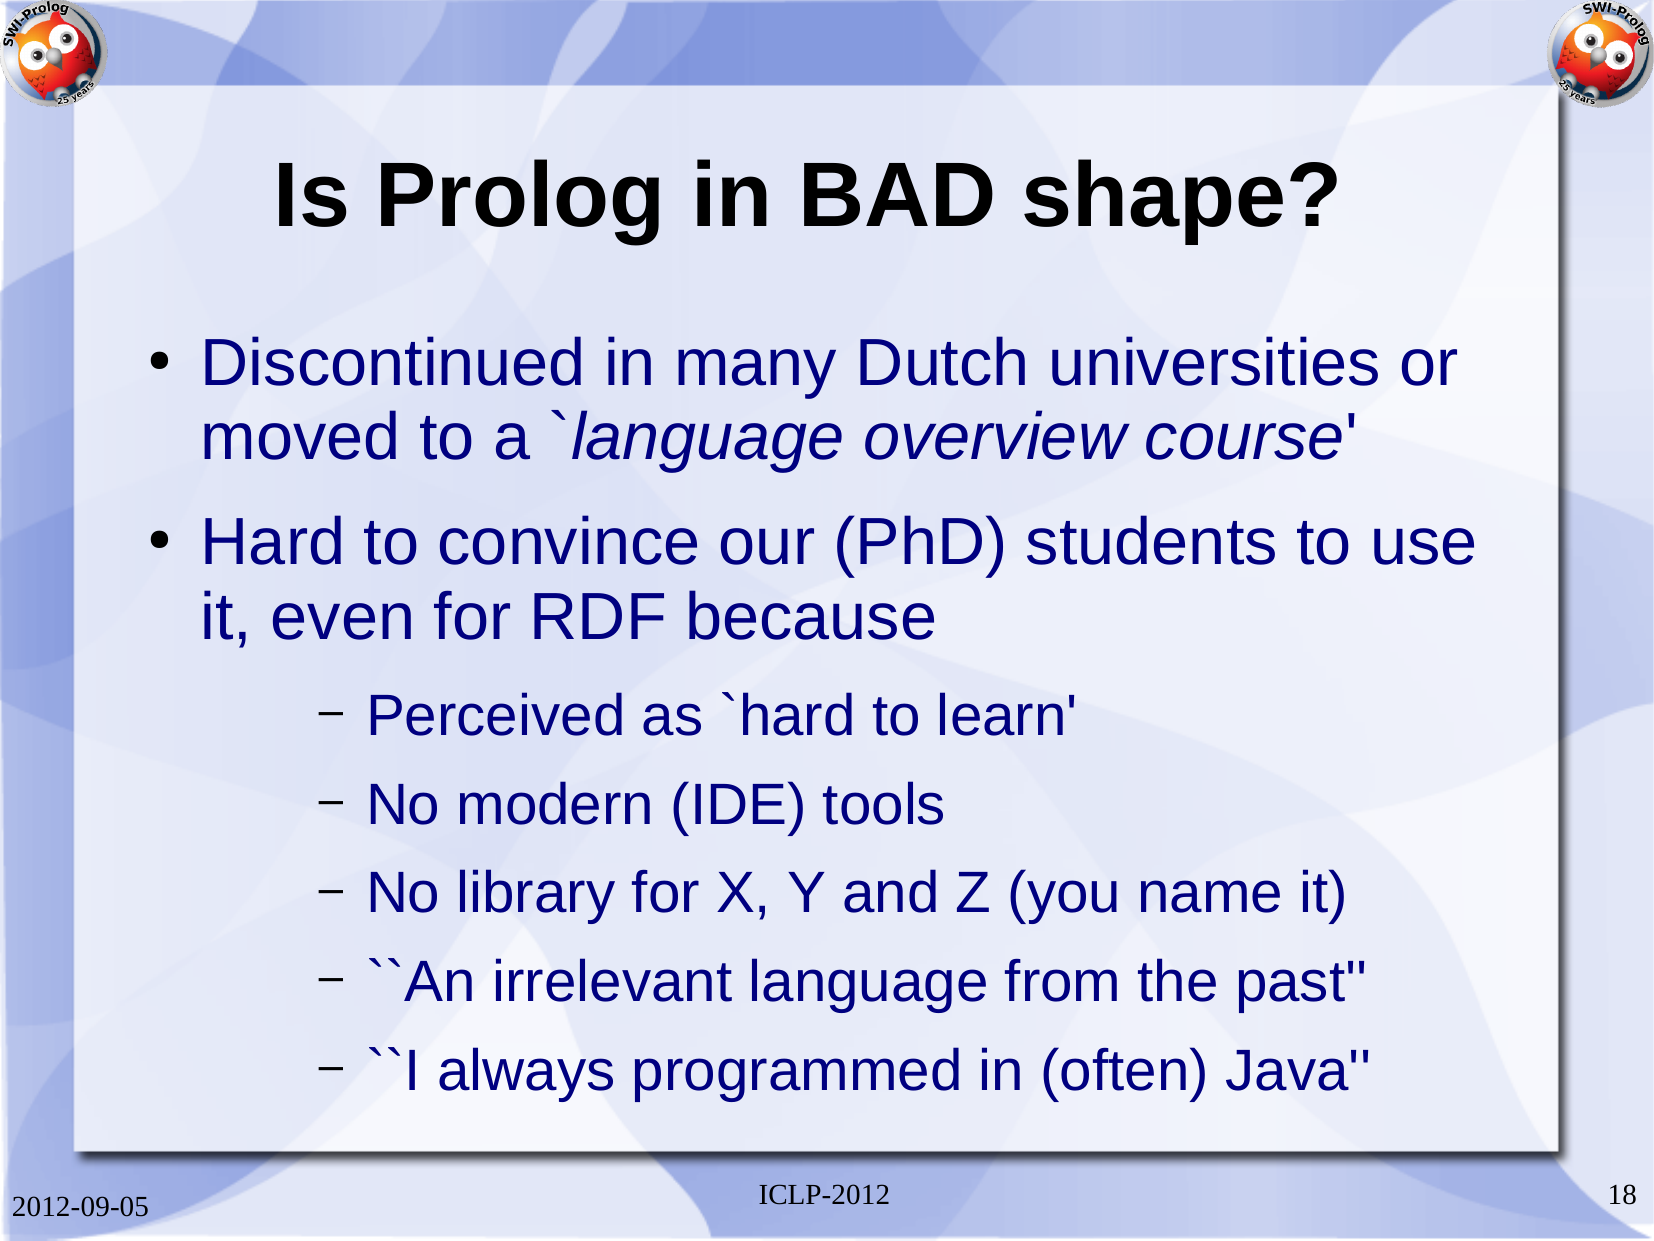

# Is Prolog in BAD shape?
Discontinued in many Dutch universities or moved to a `language overview course'
Hard to convince our (PhD) students to use it, even for RDF because
Perceived as `hard to learn'
No modern (IDE) tools
No library for X, Y and Z (you name it)
``An irrelevant language from the past''
``I always programmed in (often) Java''
ICLP-2012
18
2012-09-05